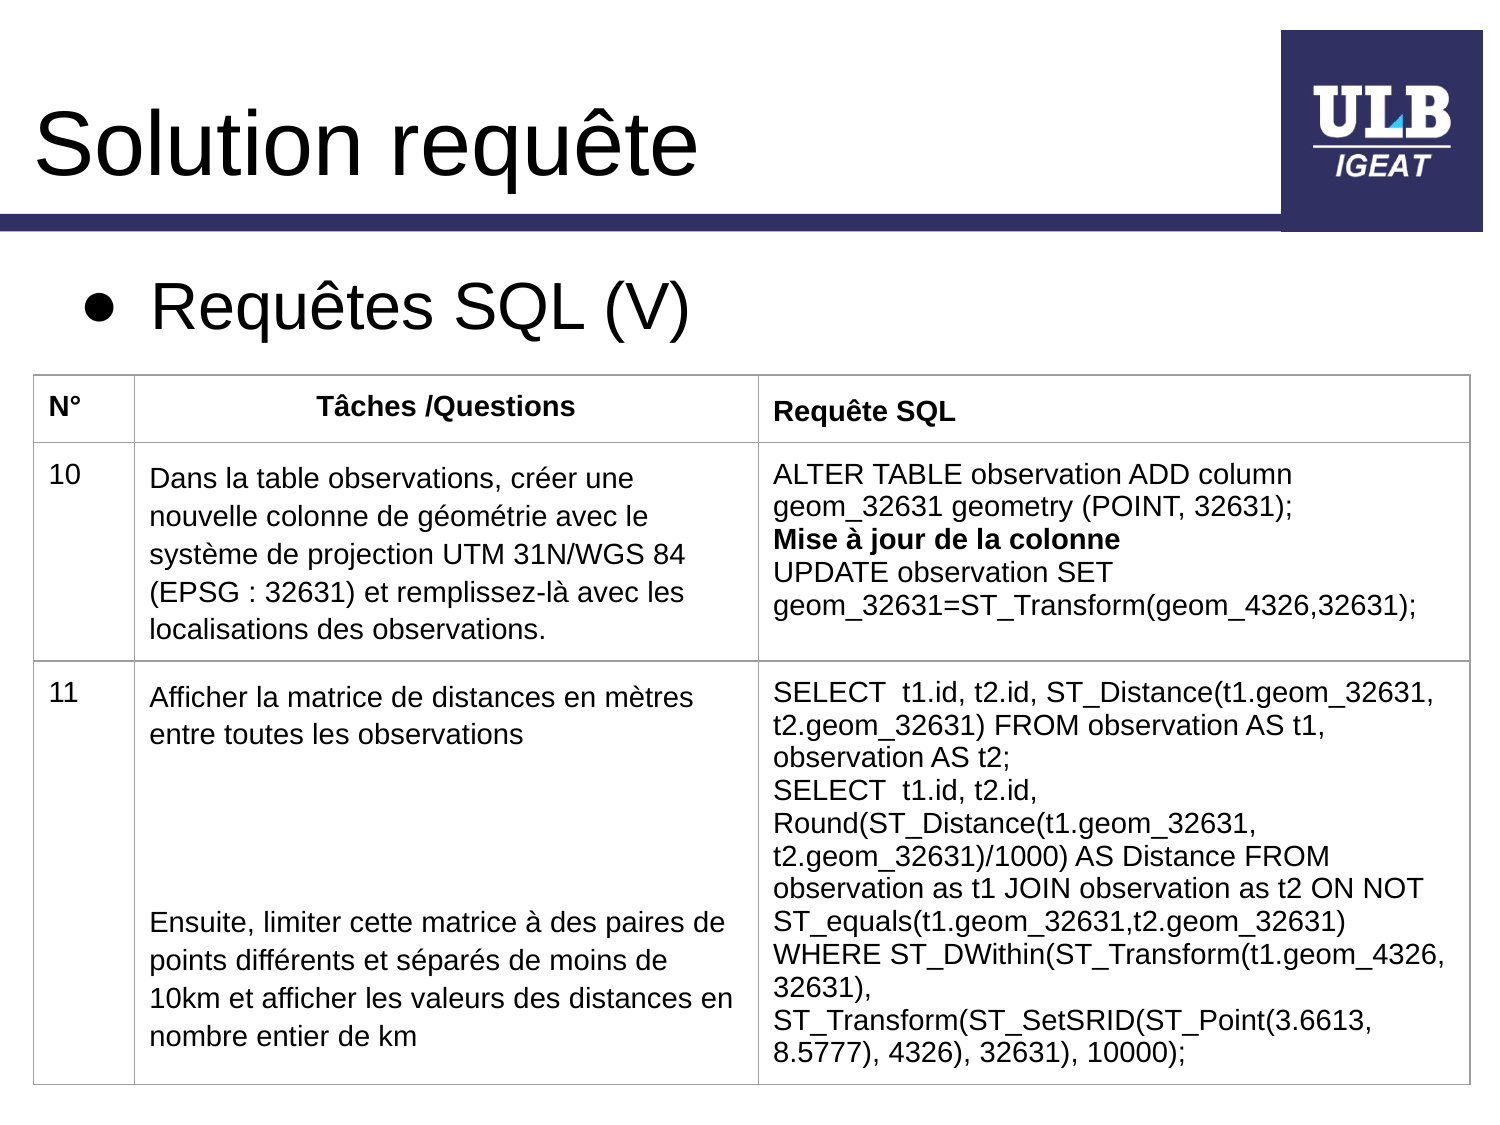

# Solution requête
Requêtes SQL (V)
| N° | Tâches /Questions | Requête SQL |
| --- | --- | --- |
| 10 | Dans la table observations, créer une nouvelle colonne de géométrie avec le système de projection UTM 31N/WGS 84 (EPSG : 32631) et remplissez-là avec les localisations des observations. | ALTER TABLE observation ADD column geom\_32631 geometry (POINT, 32631); Mise à jour de la colonne UPDATE observation SET geom\_32631=ST\_Transform(geom\_4326,32631); |
| 11 | Afficher la matrice de distances en mètres entre toutes les observations Ensuite, limiter cette matrice à des paires de points différents et séparés de moins de 10km et afficher les valeurs des distances en nombre entier de km | SELECT t1.id, t2.id, ST\_Distance(t1.geom\_32631, t2.geom\_32631) FROM observation AS t1, observation AS t2; SELECT t1.id, t2.id, Round(ST\_Distance(t1.geom\_32631, t2.geom\_32631)/1000) AS Distance FROM observation as t1 JOIN observation as t2 ON NOT ST\_equals(t1.geom\_32631,t2.geom\_32631) WHERE ST\_DWithin(ST\_Transform(t1.geom\_4326, 32631), ST\_Transform(ST\_SetSRID(ST\_Point(3.6613, 8.5777), 4326), 32631), 10000); |